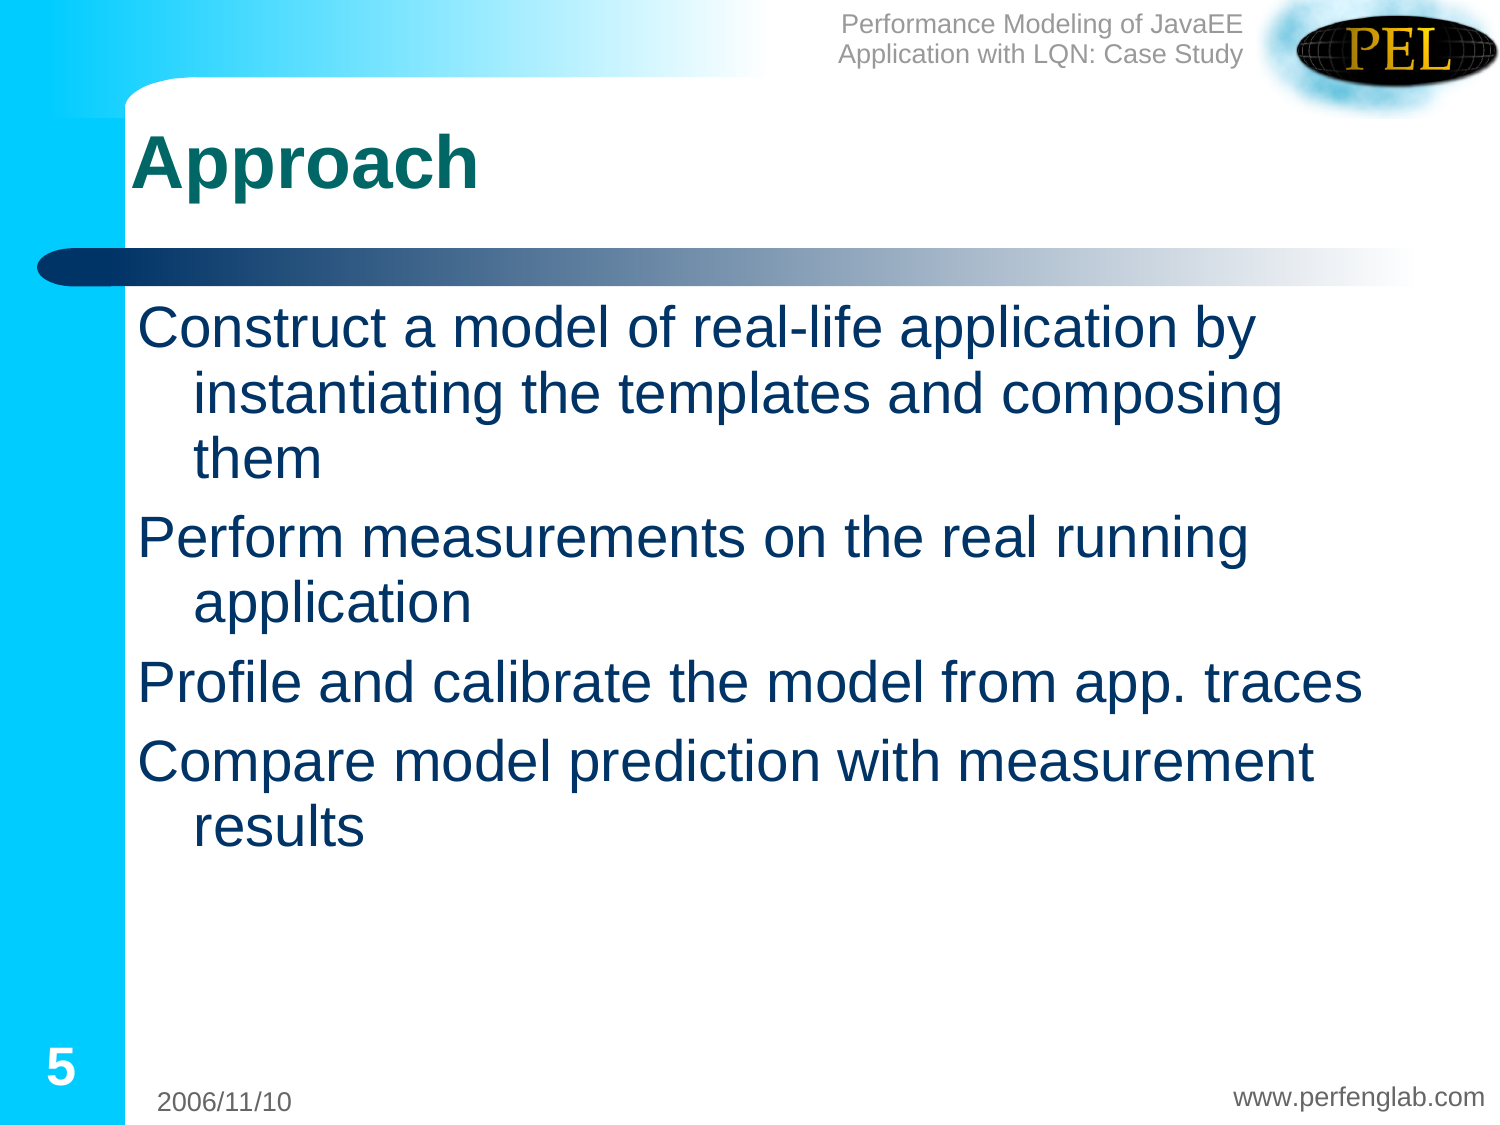

# Approach
Construct a model of real-life application by instantiating the templates and composing them
Perform measurements on the real running application
Profile and calibrate the model from app. traces
Compare model prediction with measurement results
5